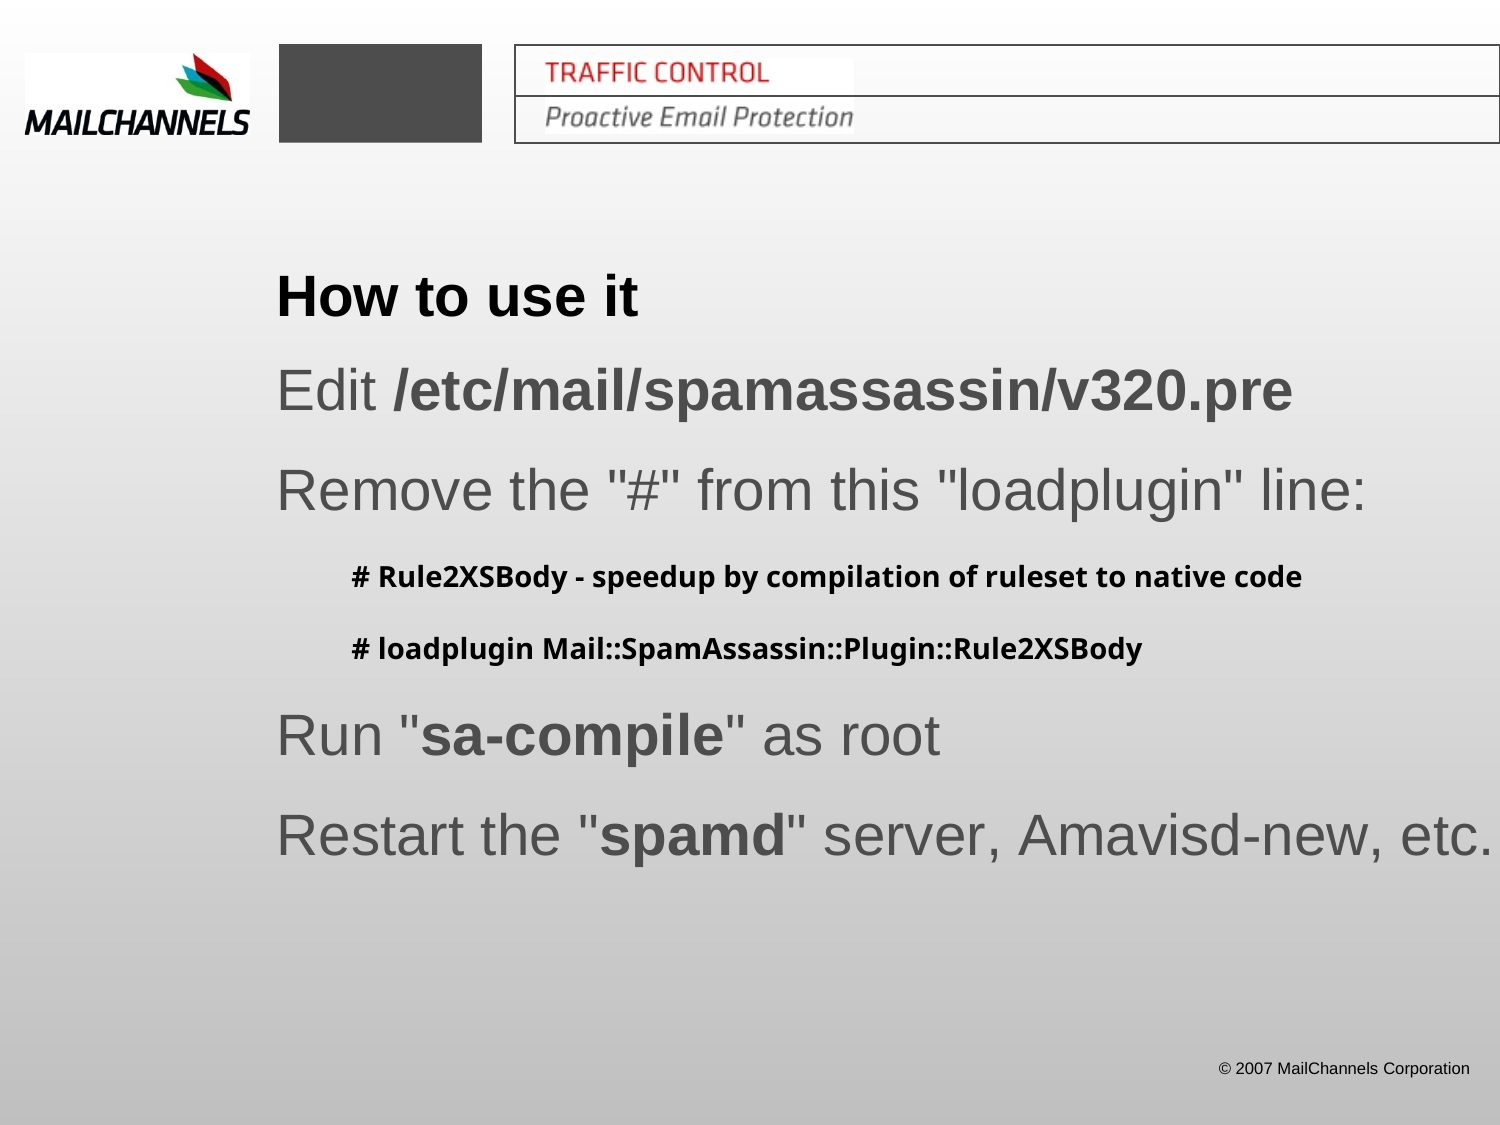

# How to use it
Edit /etc/mail/spamassassin/v320.pre
Remove the "#" from this "loadplugin" line:
# Rule2XSBody - speedup by compilation of ruleset to native code
# loadplugin Mail::SpamAssassin::Plugin::Rule2XSBody
Run "sa-compile" as root
Restart the "spamd" server, Amavisd-new, etc.